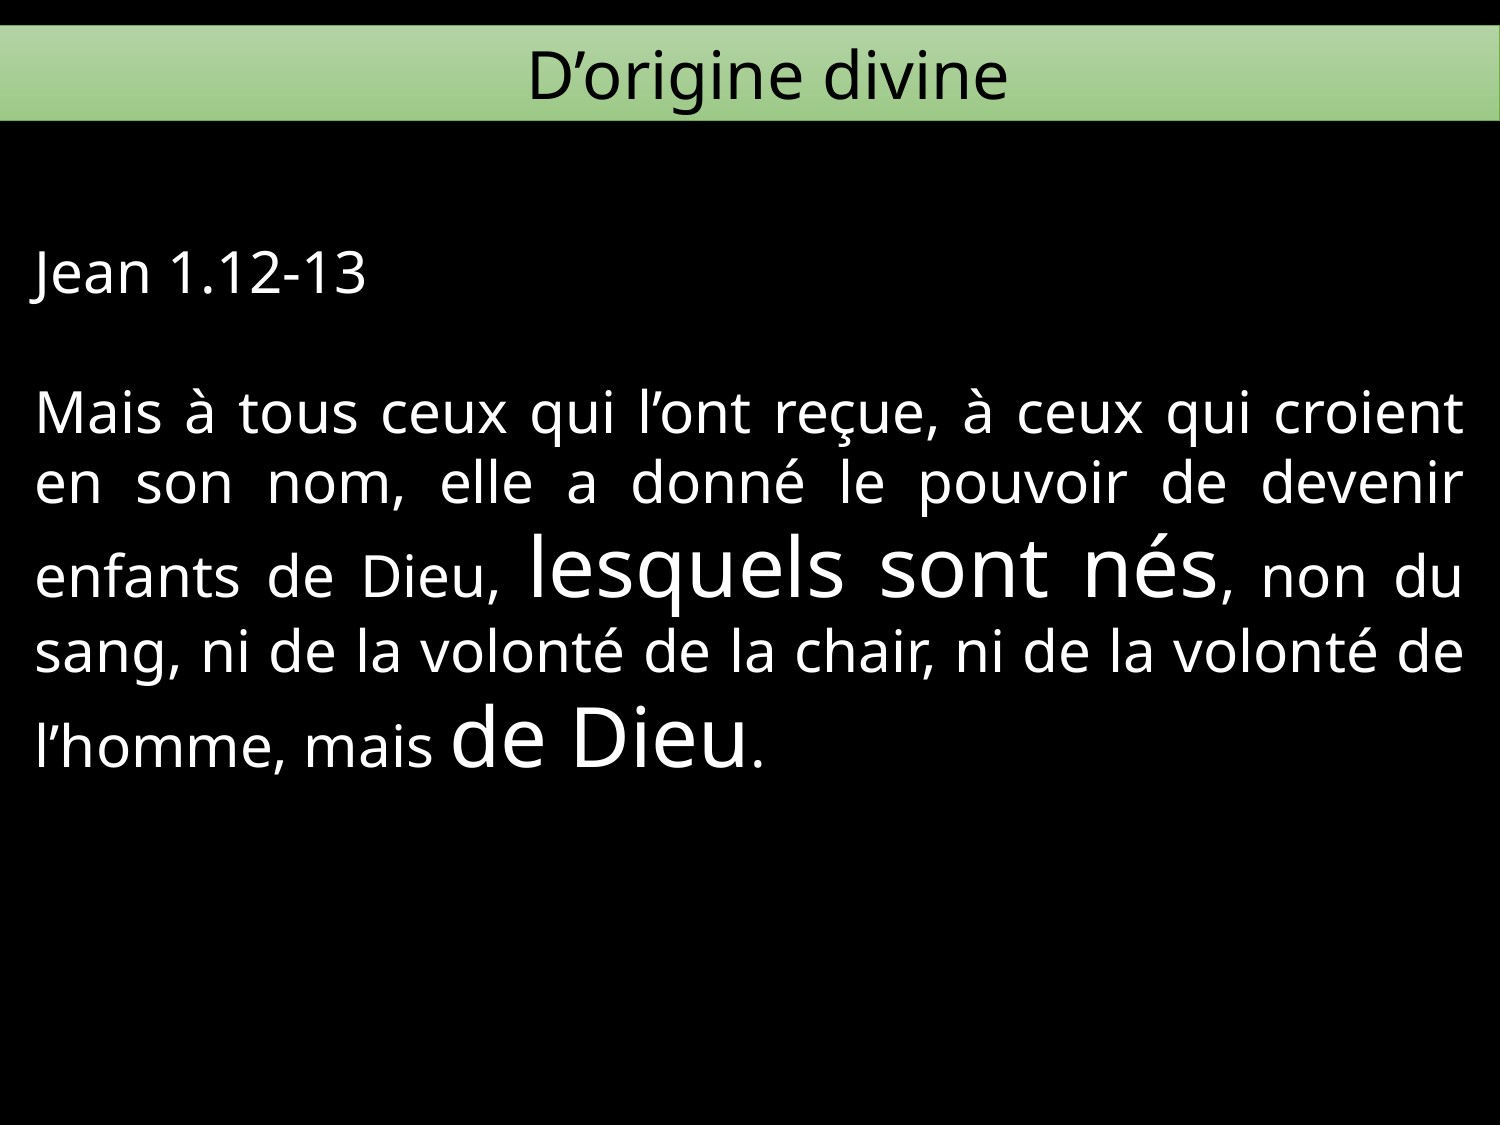

D’origine divine
Jean 1.12-13
Mais à tous ceux qui l’ont reçue, à ceux qui croient en son nom, elle a donné le pouvoir de devenir enfants de Dieu, lesquels sont nés, non du sang, ni de la volonté de la chair, ni de la volonté de l’homme, mais de Dieu.